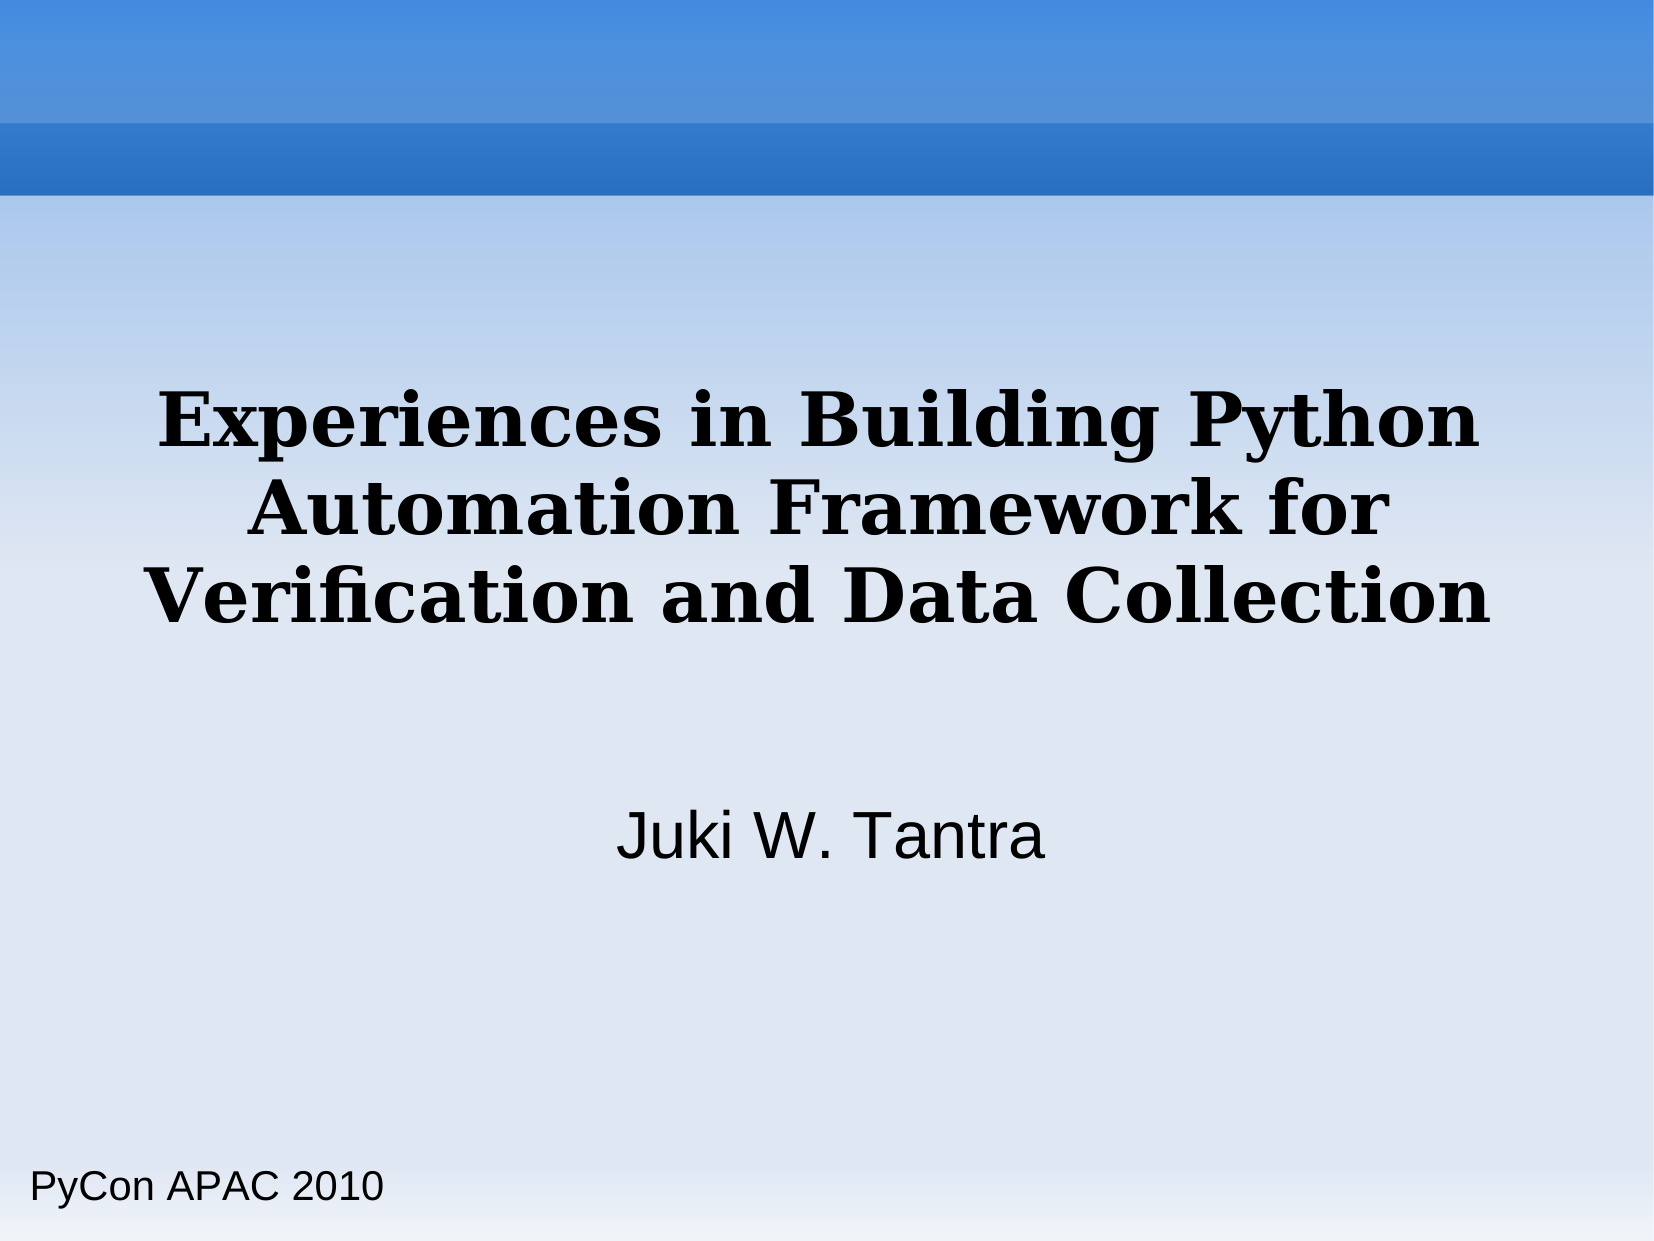

# Experiences in Building Python Automation Framework for Verification and Data Collection
Juki W. Tantra
PyCon APAC 2010